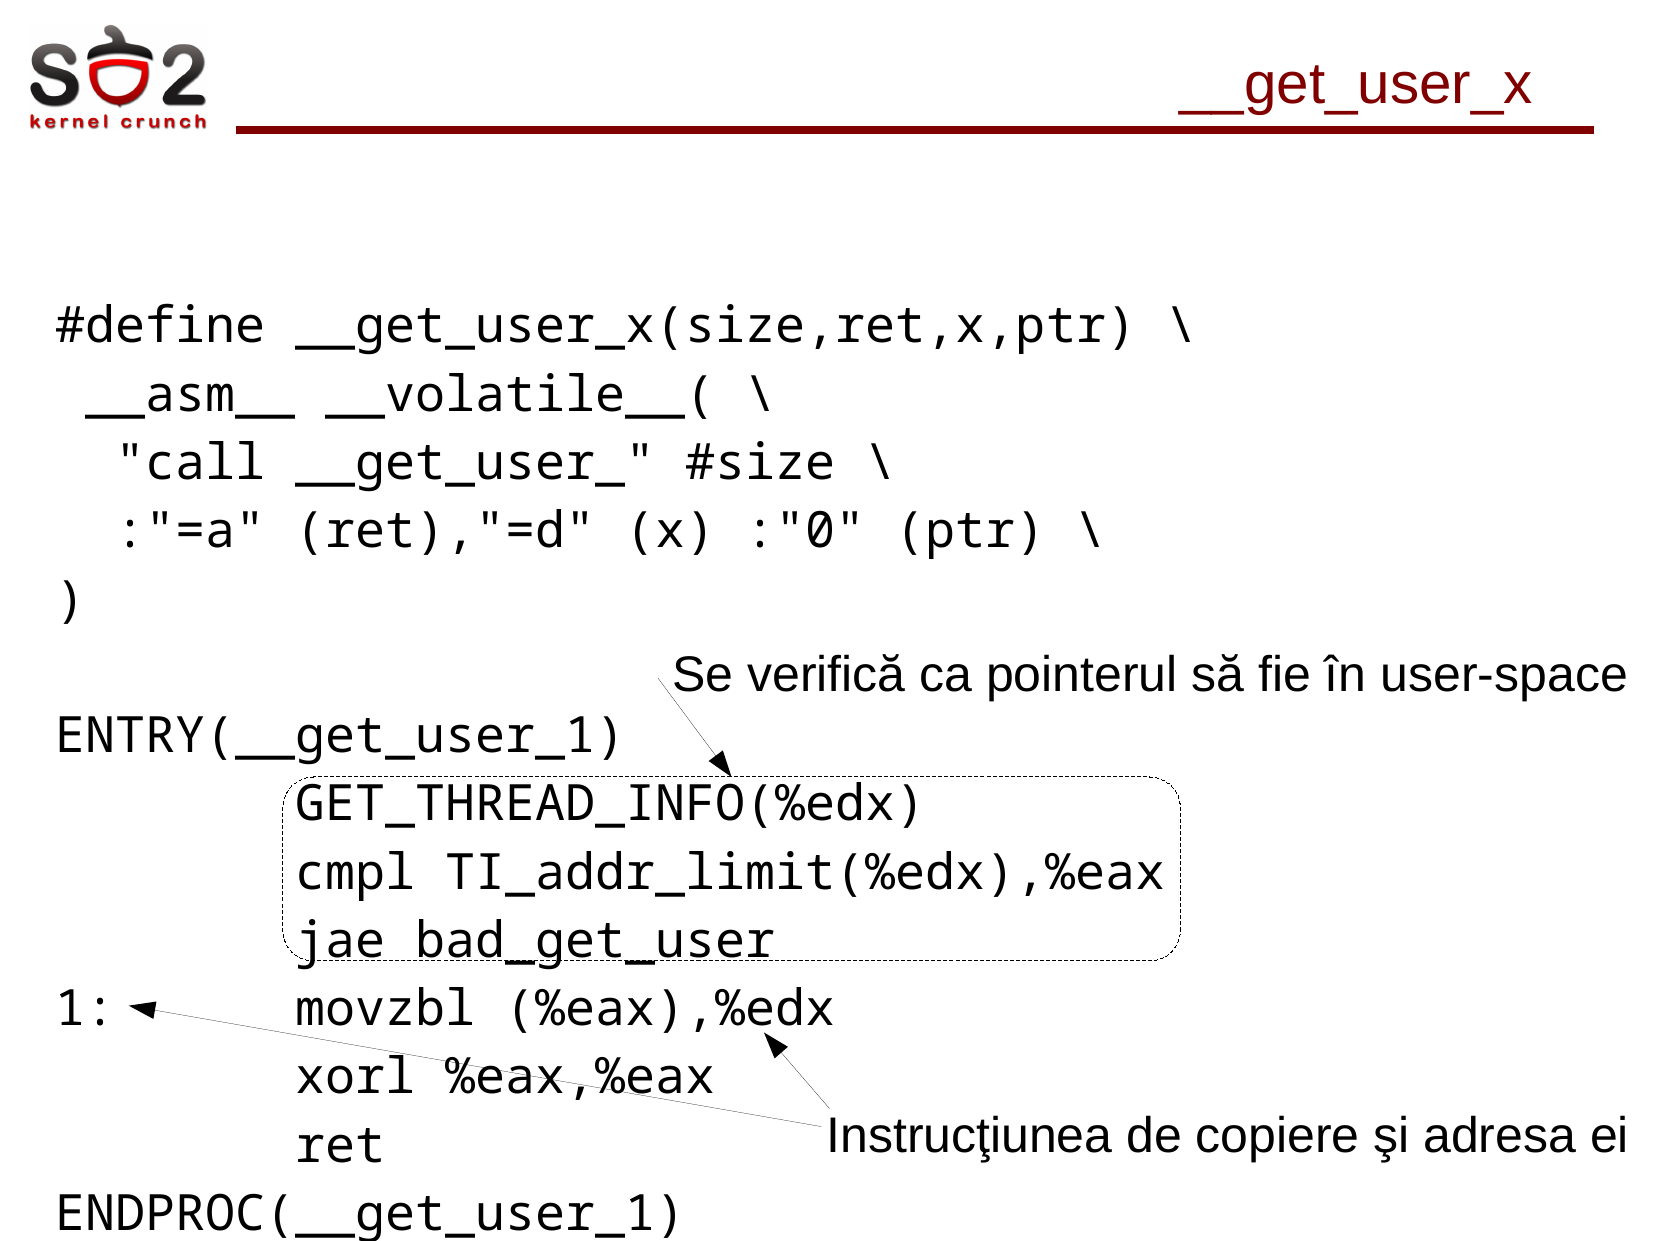

# __get_user_x
#define __get_user_x(size,ret,x,ptr) \
 __asm__ __volatile__( \
 "call __get_user_" #size \
 :"=a" (ret),"=d" (x) :"0" (ptr) \
)
ENTRY(__get_user_1)
 GET_THREAD_INFO(%edx)
 cmpl TI_addr_limit(%edx),%eax
 jae bad_get_user
1: movzbl (%eax),%edx
 xorl %eax,%eax
 ret
ENDPROC(__get_user_1)
Se verifică ca pointerul să fie în user-space
Instrucţiunea de copiere şi adresa ei